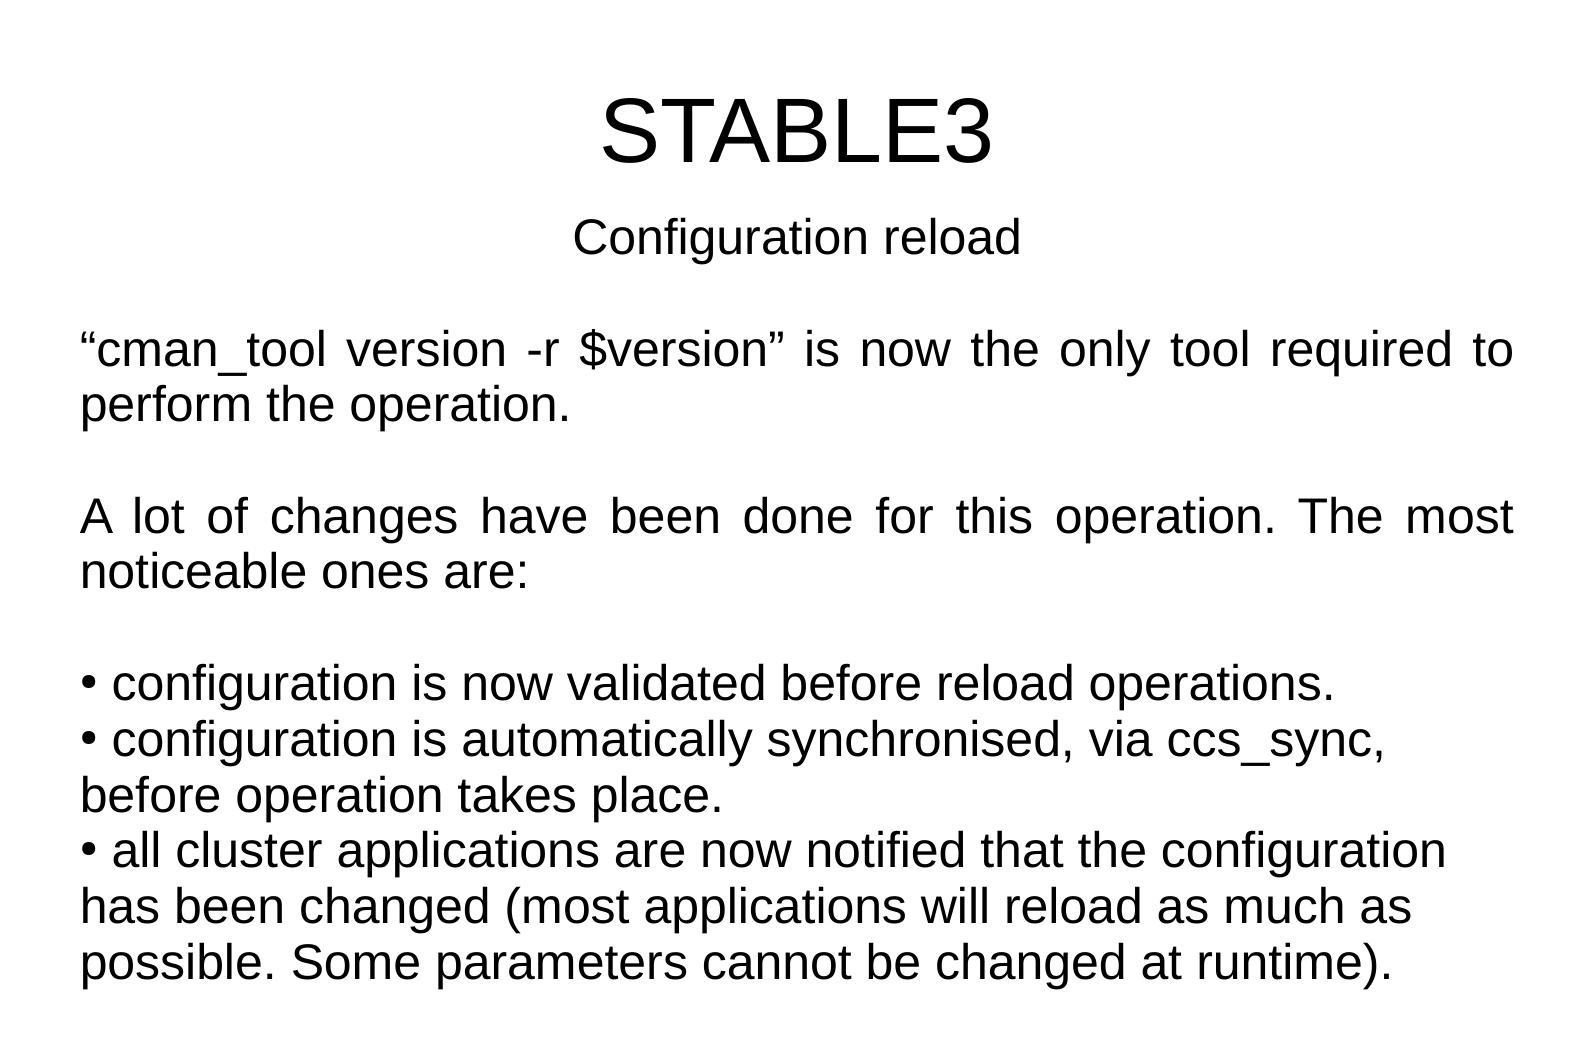

# STABLE3
Configuration reload
“cman_tool version -r $version” is now the only tool required to perform the operation.
A lot of changes have been done for this operation. The most noticeable ones are:
 configuration is now validated before reload operations.
 configuration is automatically synchronised, via ccs_sync, before operation takes place.
 all cluster applications are now notified that the configuration has been changed (most applications will reload as much as possible. Some parameters cannot be changed at runtime).